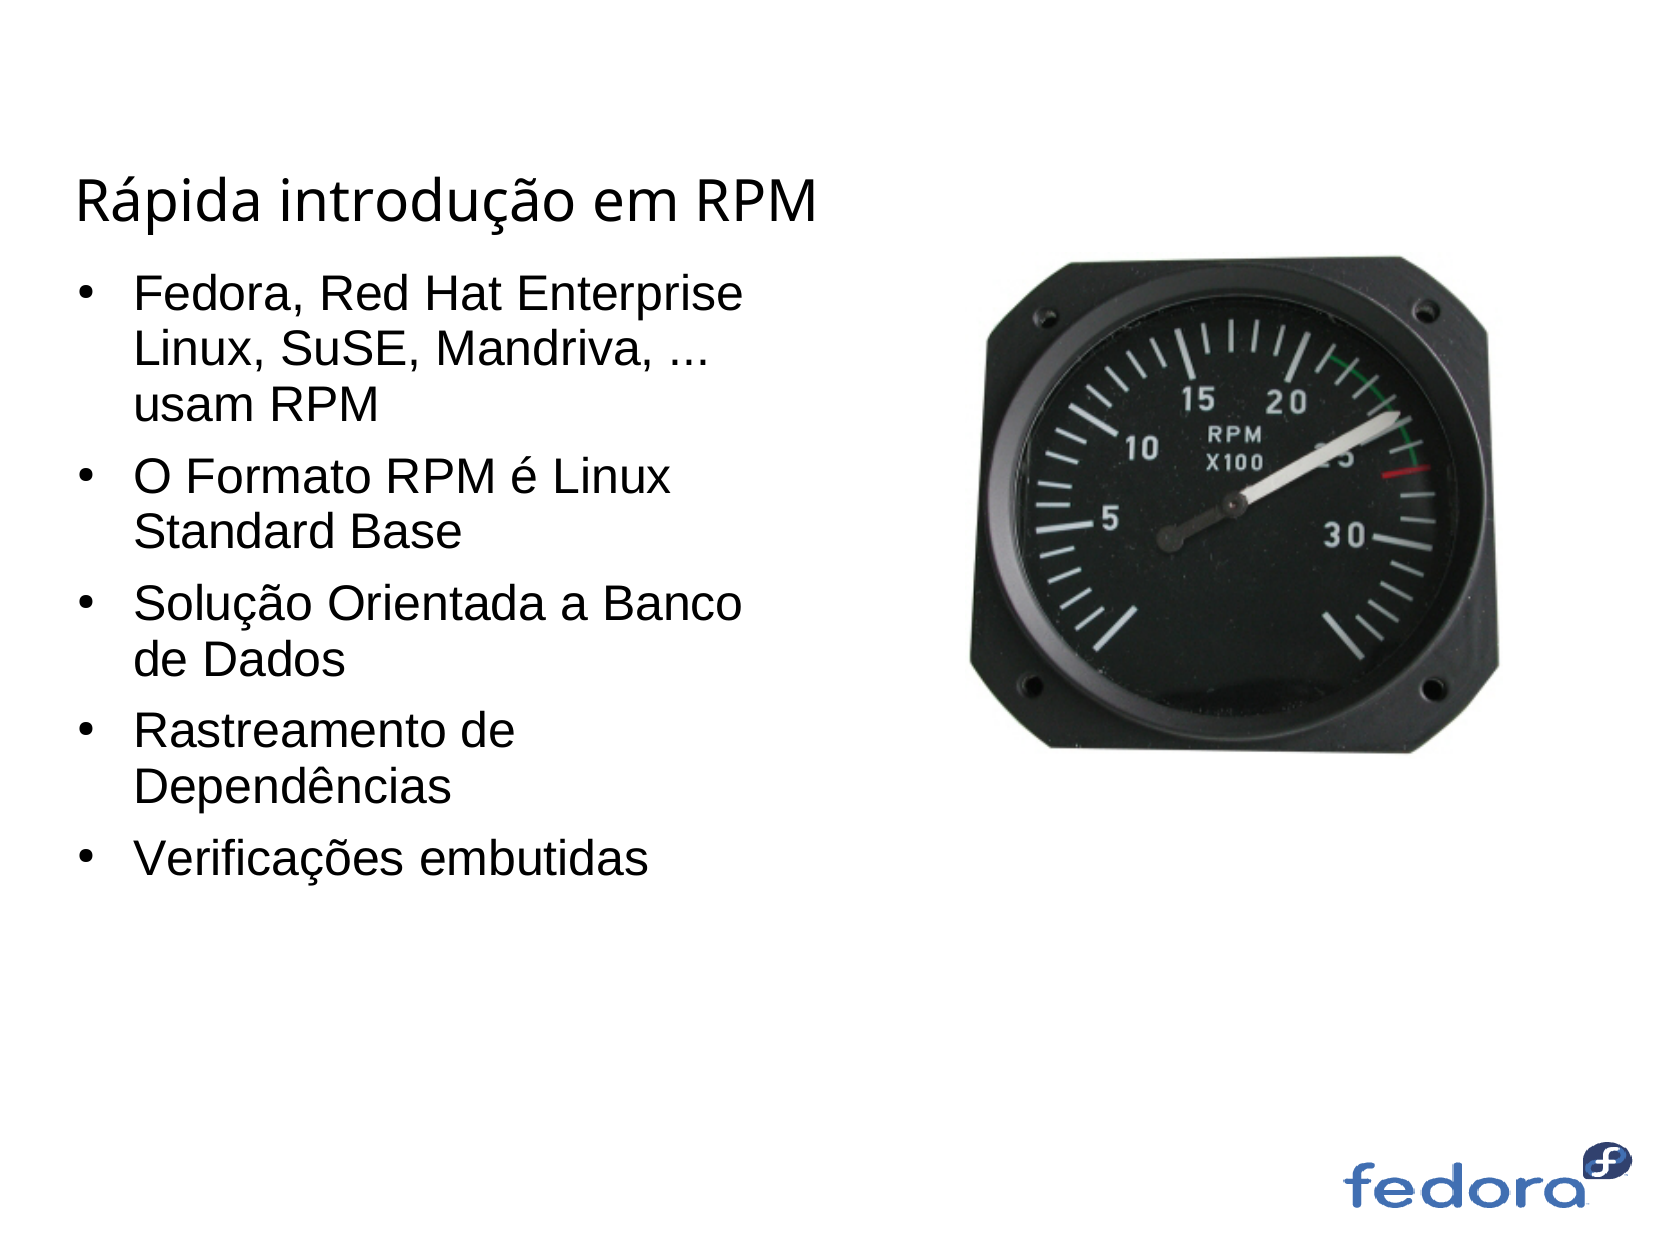

# Rápida introdução em RPM
Fedora, Red Hat Enterprise Linux, SuSE, Mandriva, ... usam RPM
O Formato RPM é Linux Standard Base
Solução Orientada a Banco de Dados
Rastreamento de Dependências
Verificações embutidas